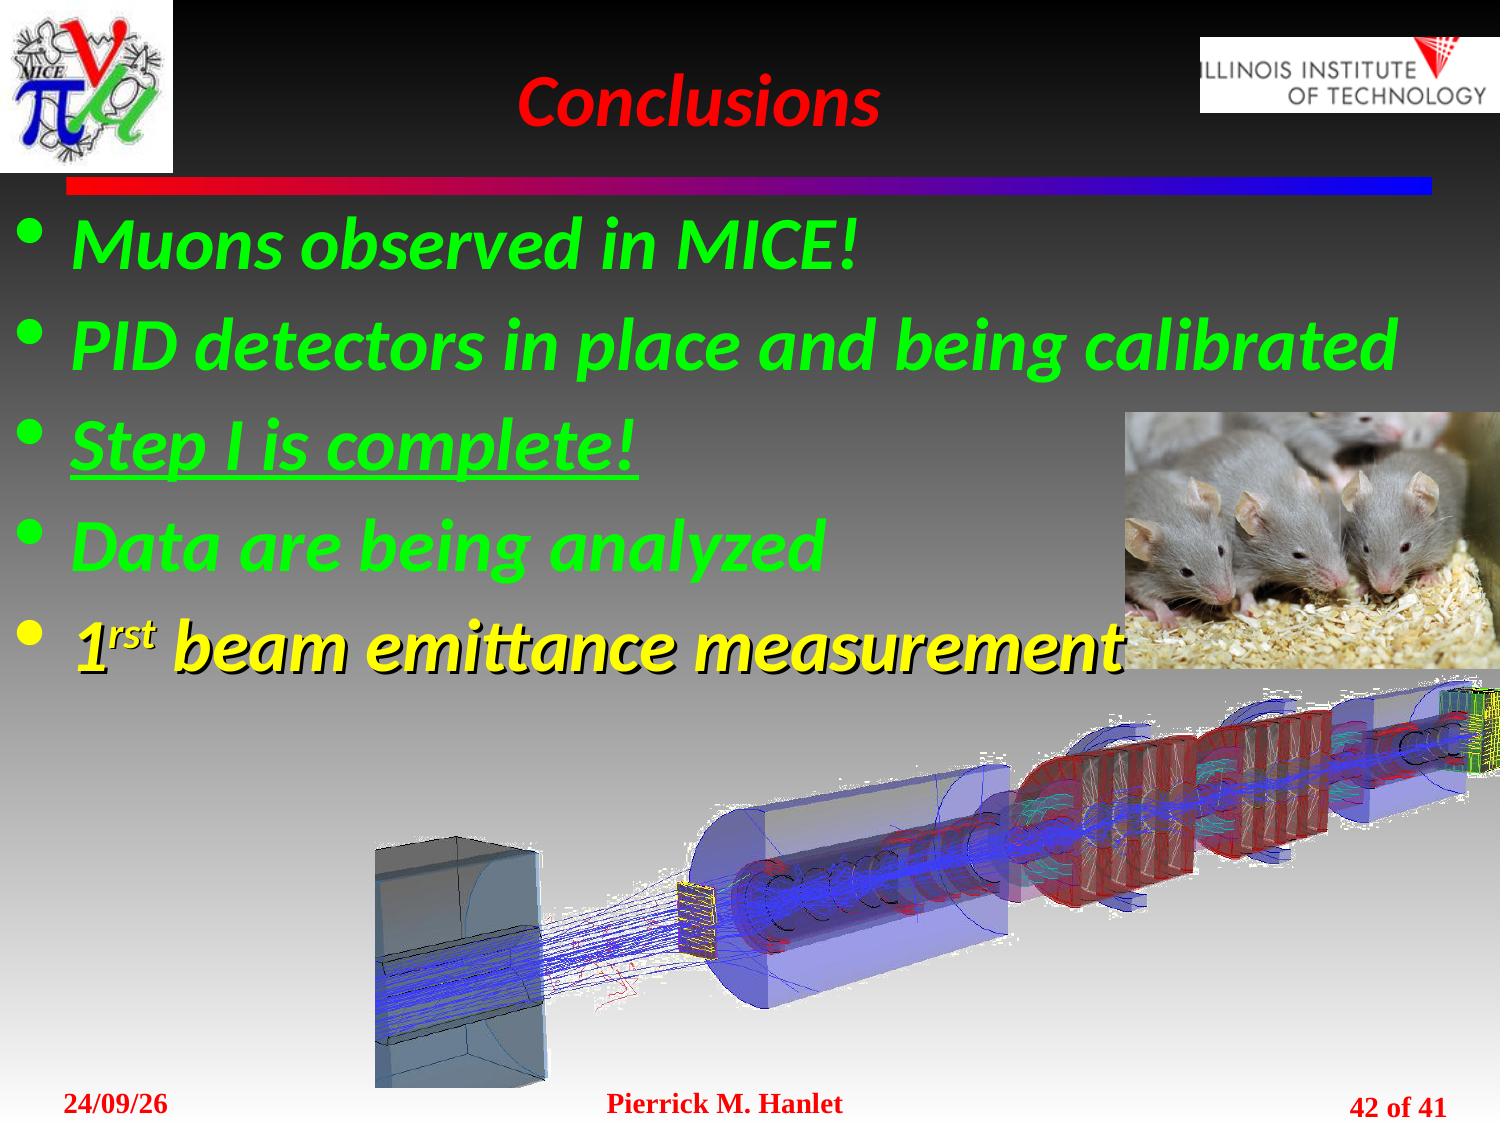

# Conclusions
Muons observed in MICE!
PID detectors in place and being calibrated
Step I is complete!
Data are being analyzed
1rst beam emittance measurement
42
Pierrick Hanlet